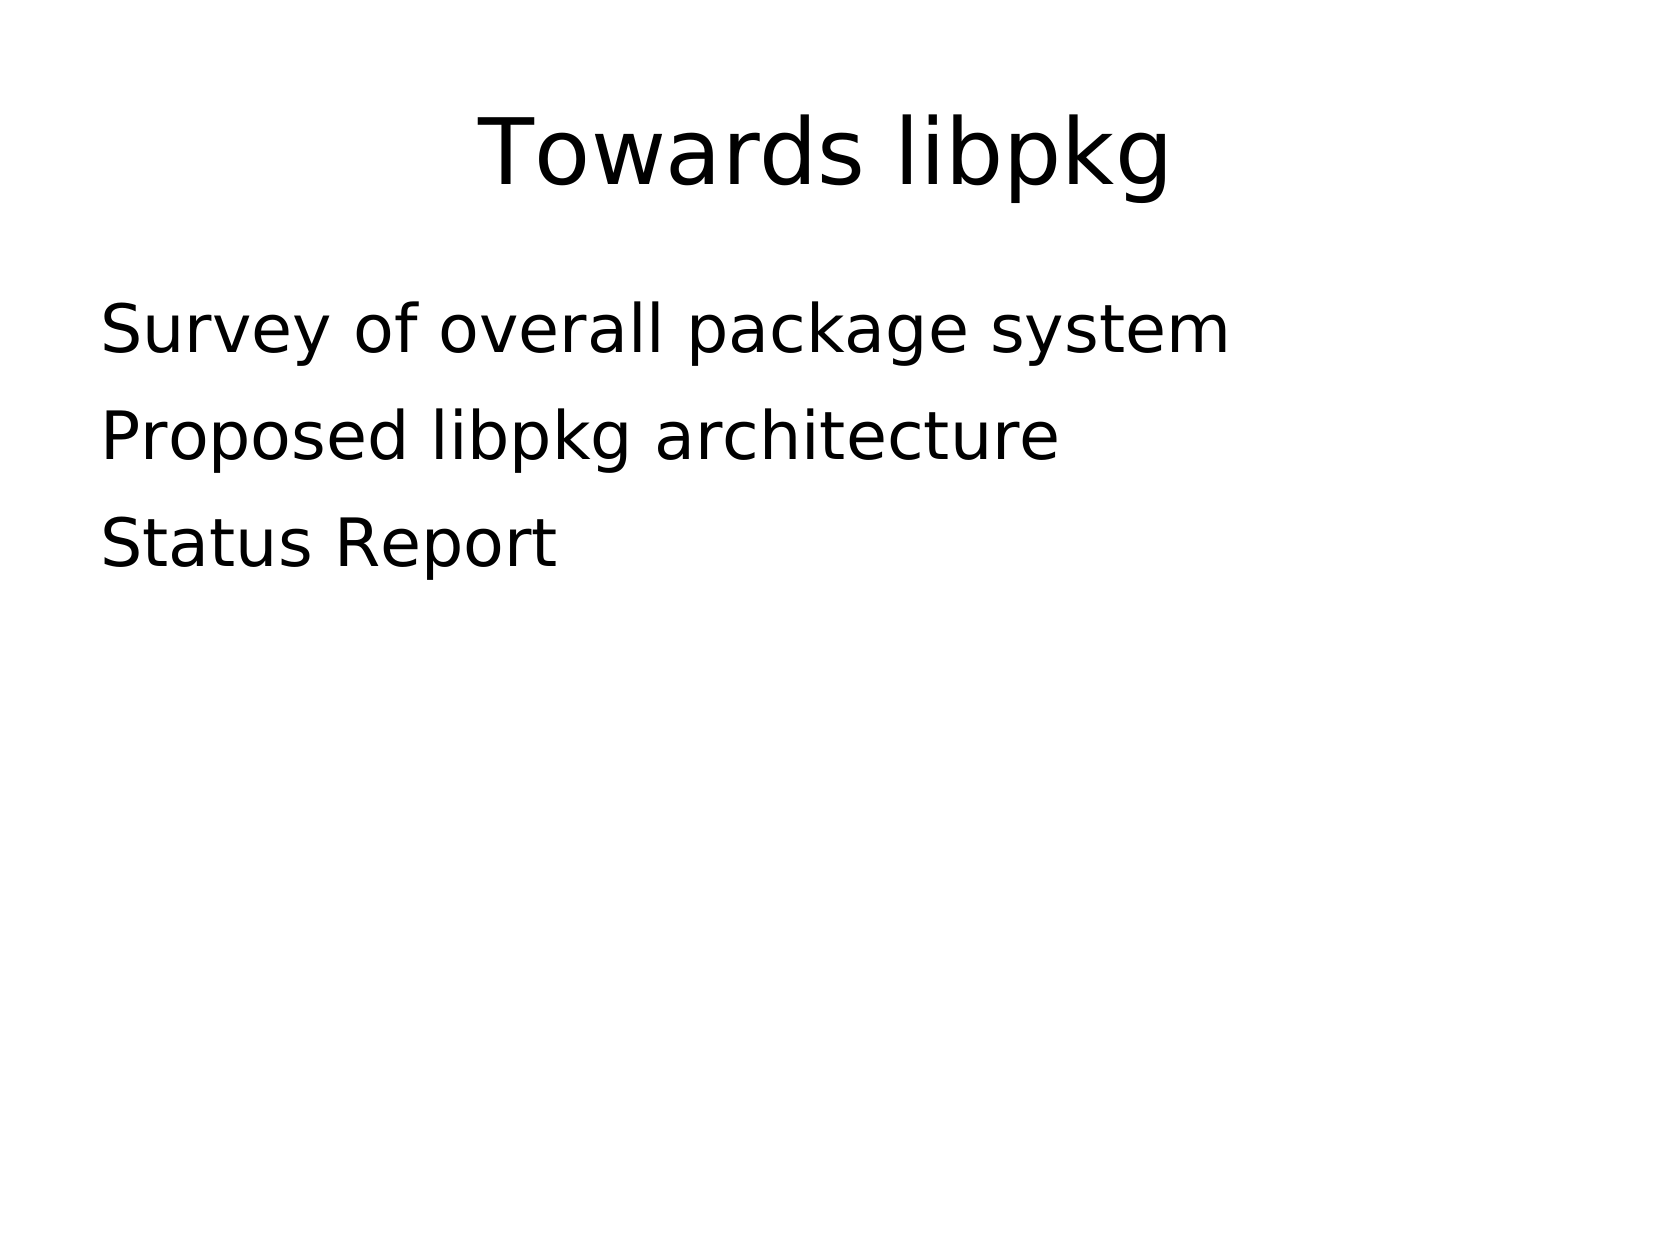

# Towards libpkg
Survey of overall package system
Proposed libpkg architecture
Status Report